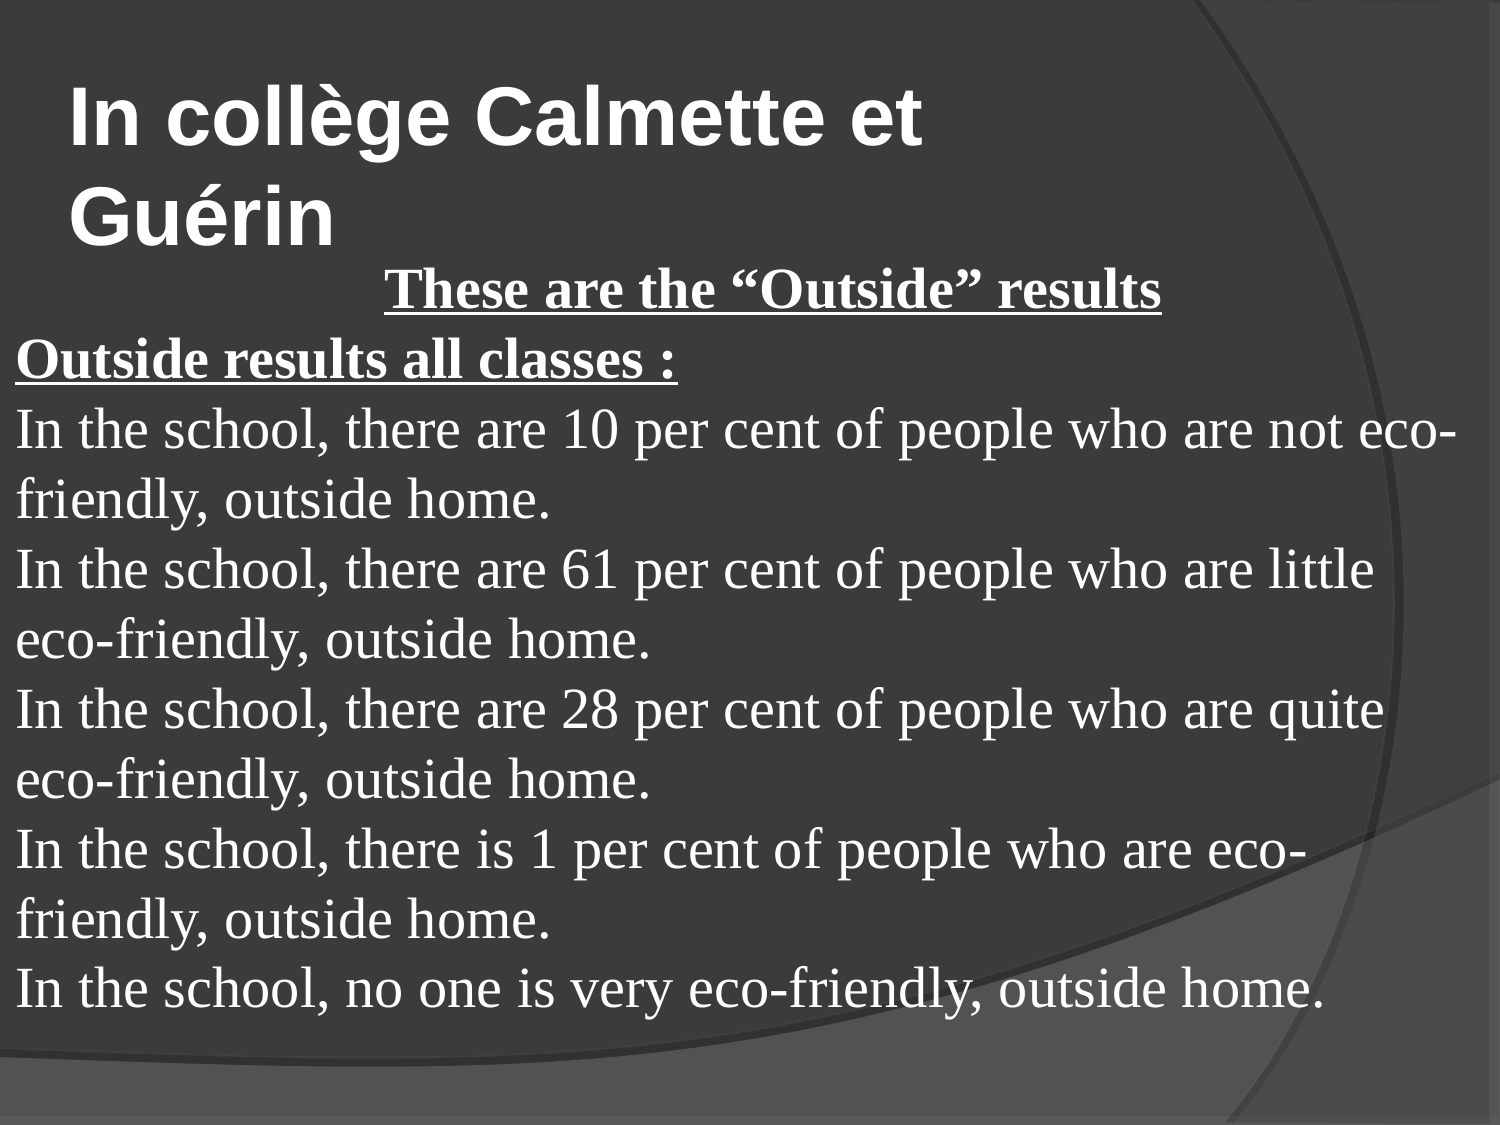

In collège Calmette et Guérin
					These are the “Outside” results
Outside results all classes :
In the school, there are 10 per cent of people who are not eco-friendly, outside home.
In the school, there are 61 per cent of people who are little eco-friendly, outside home.
In the school, there are 28 per cent of people who are quite eco-friendly, outside home.
In the school, there is 1 per cent of people who are eco-friendly, outside home.
In the school, no one is very eco-friendly, outside home.